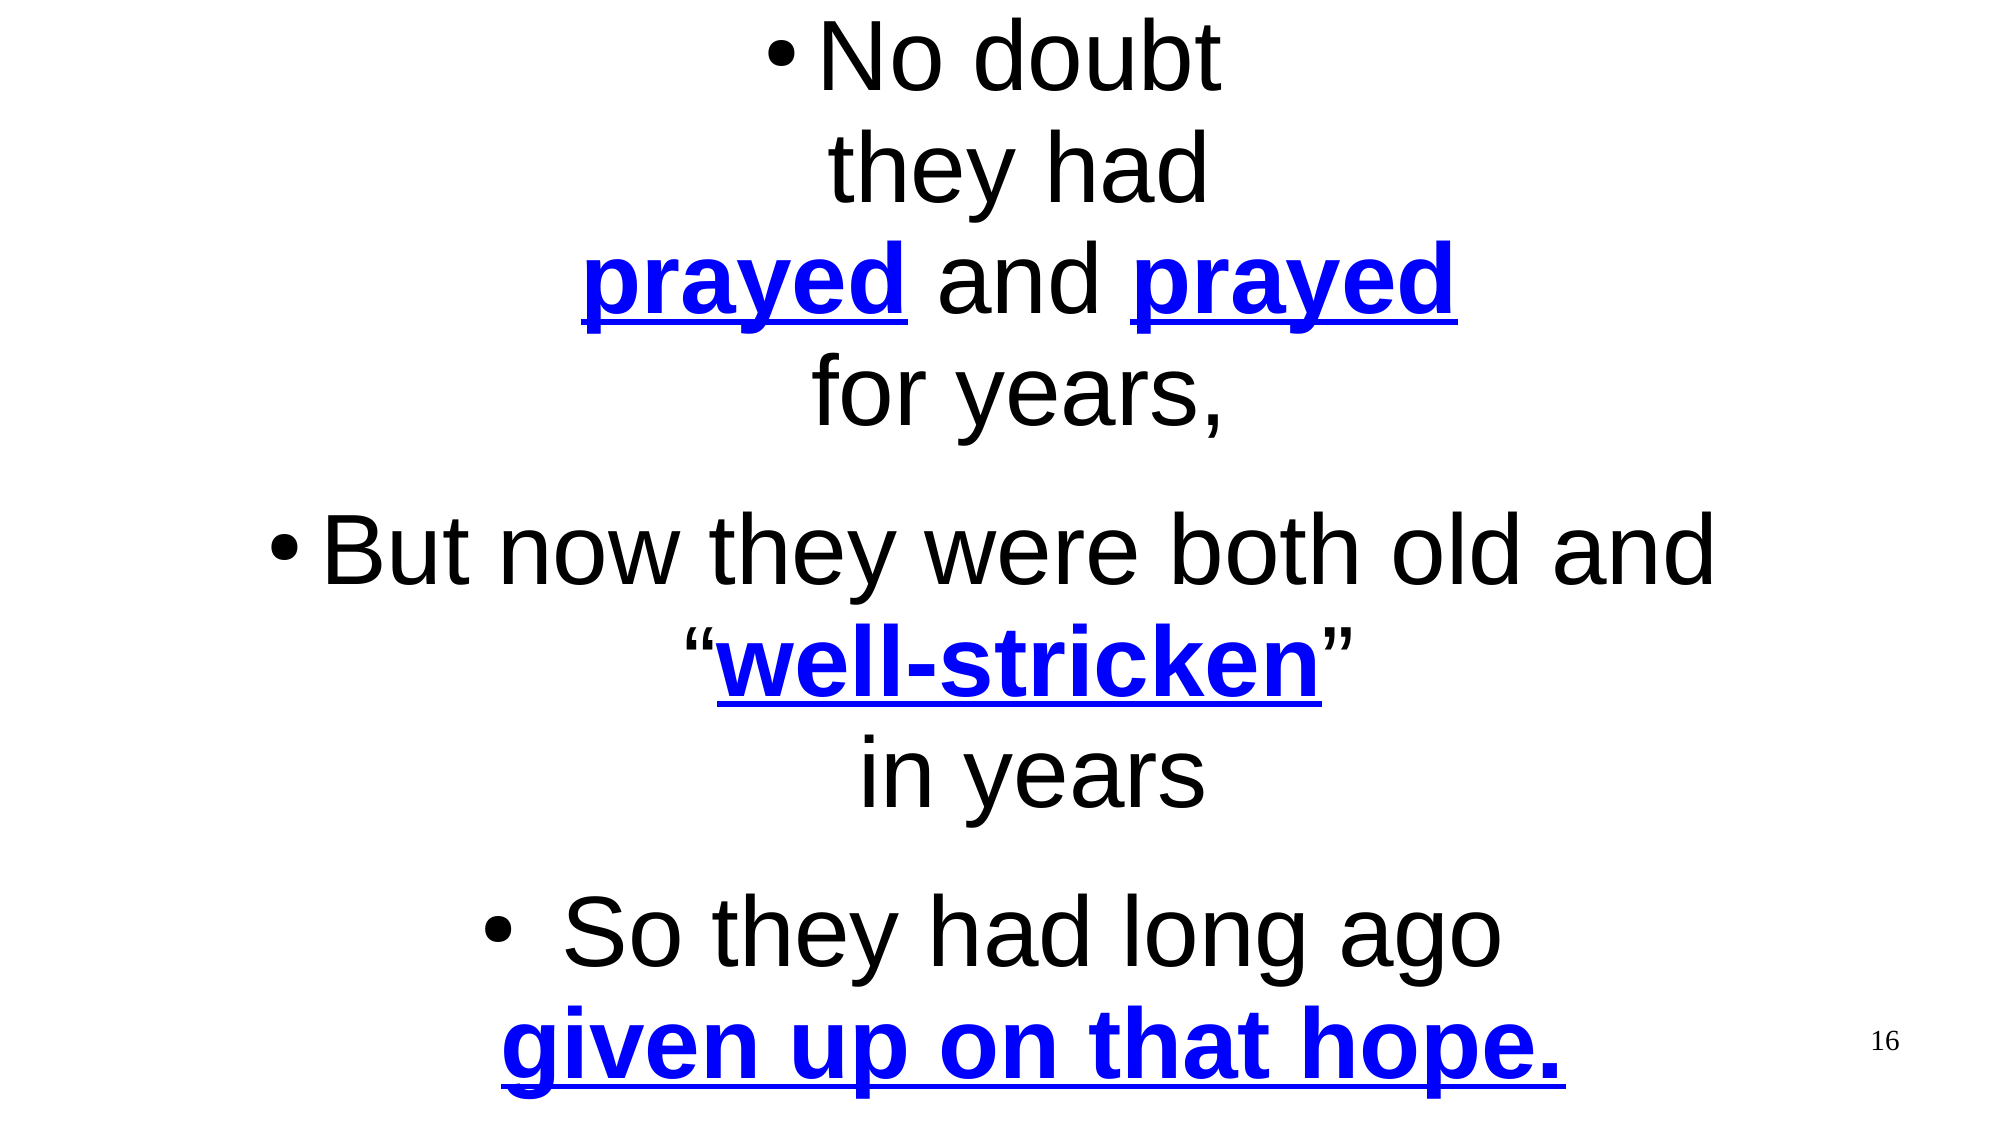

# No doubt they had prayed and prayed for years,
But now they were both old and
“well-stricken”
in years
 So they had long ago
given up on that hope.
16